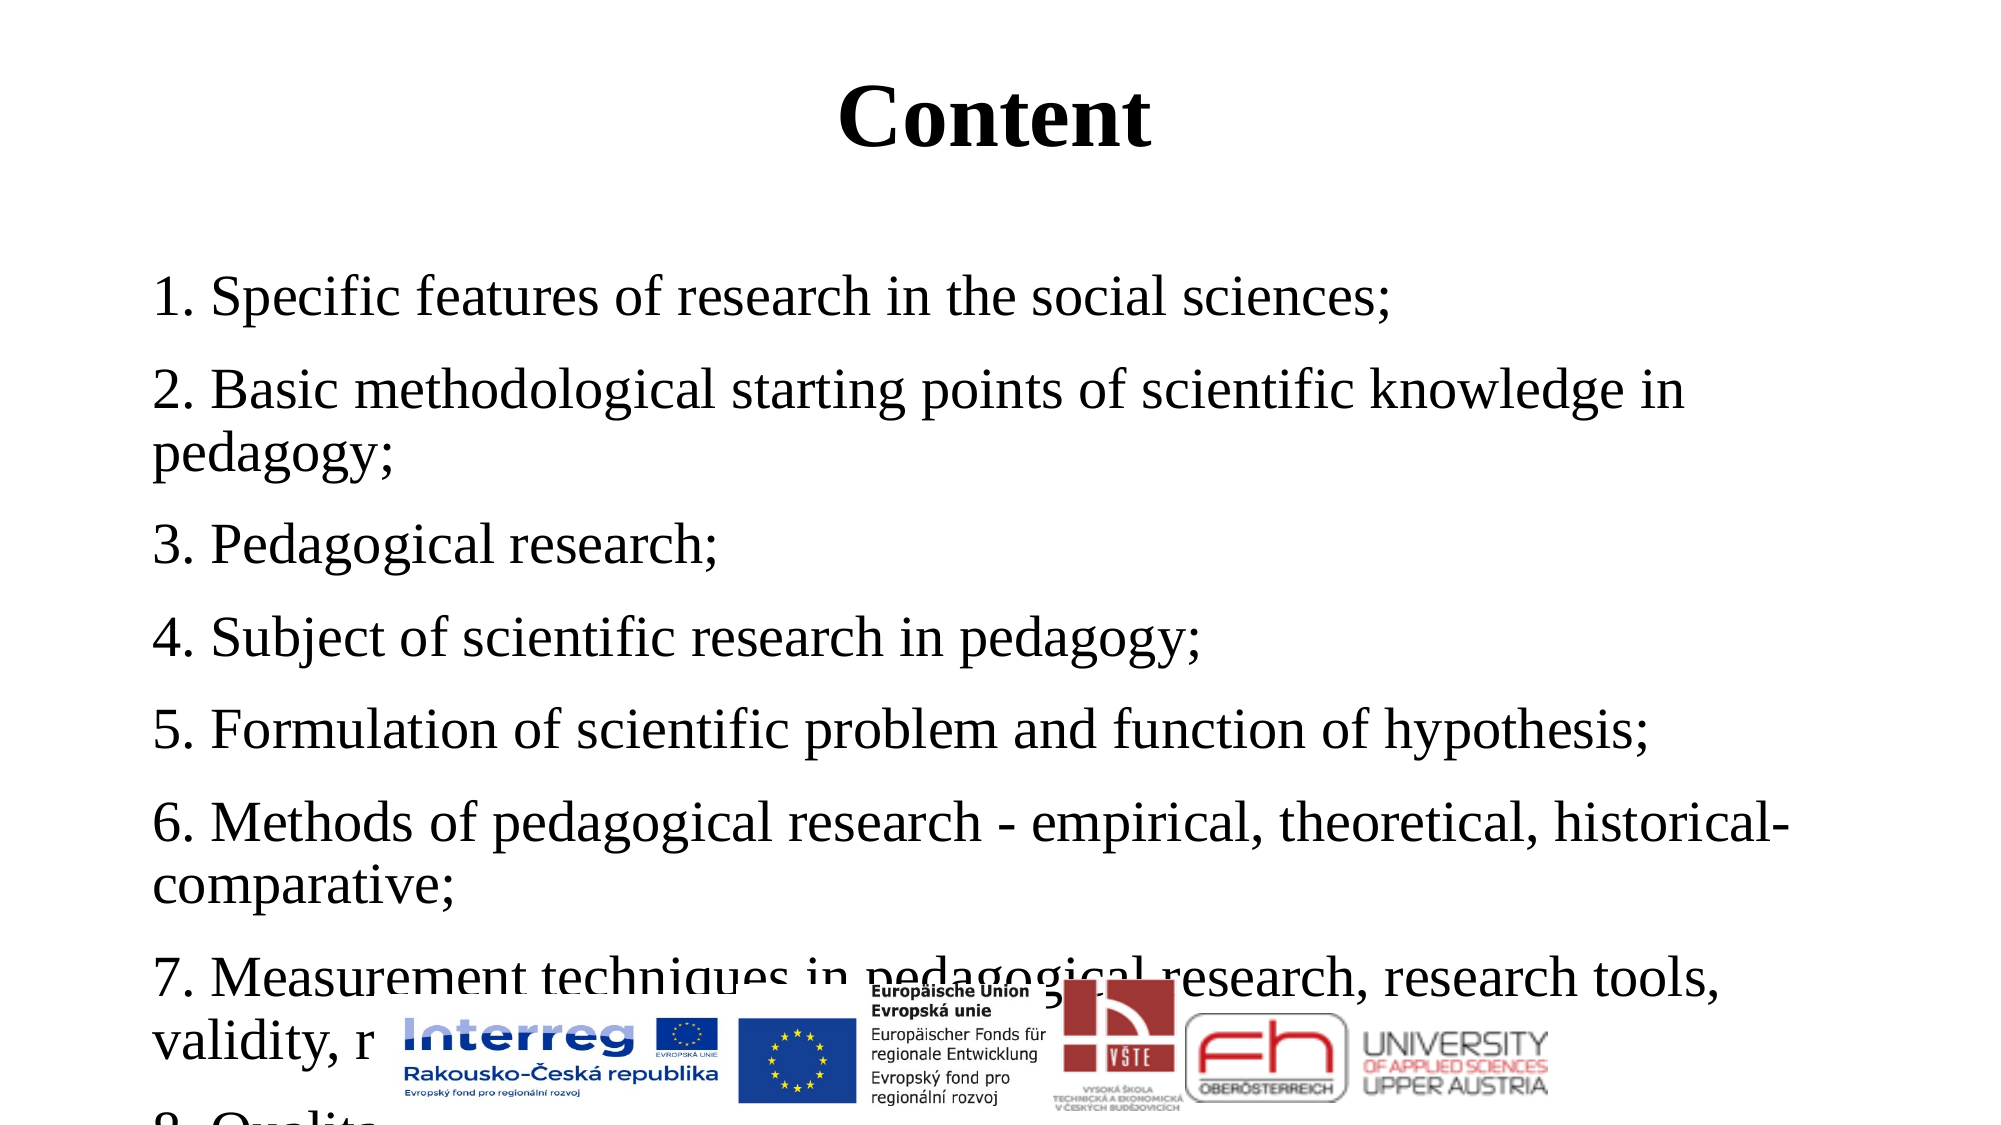

# Content
1. Specific features of research in the social sciences;
2. Basic methodological starting points of scientific knowledge in pedagogy;
3. Pedagogical research;
4. Subject of scientific research in pedagogy;
5. Formulation of scientific problem and function of hypothesis;
6. Methods of pedagogical research - empirical, theoretical, historical-comparative;
7. Measurement techniques in pedagogical research, research tools, validity, reliability;
8. Qualitative methods;
9. Quantitative analysis;
10. Theory and creation of didactic text, proposal of a didactic text prototype, verification and optimization of didactic test, standardized test;
11. Diagnostic analyzes and assessment of didactic tests;
12. Evaluation in a wider, comprehensive sense, self-evaluation.